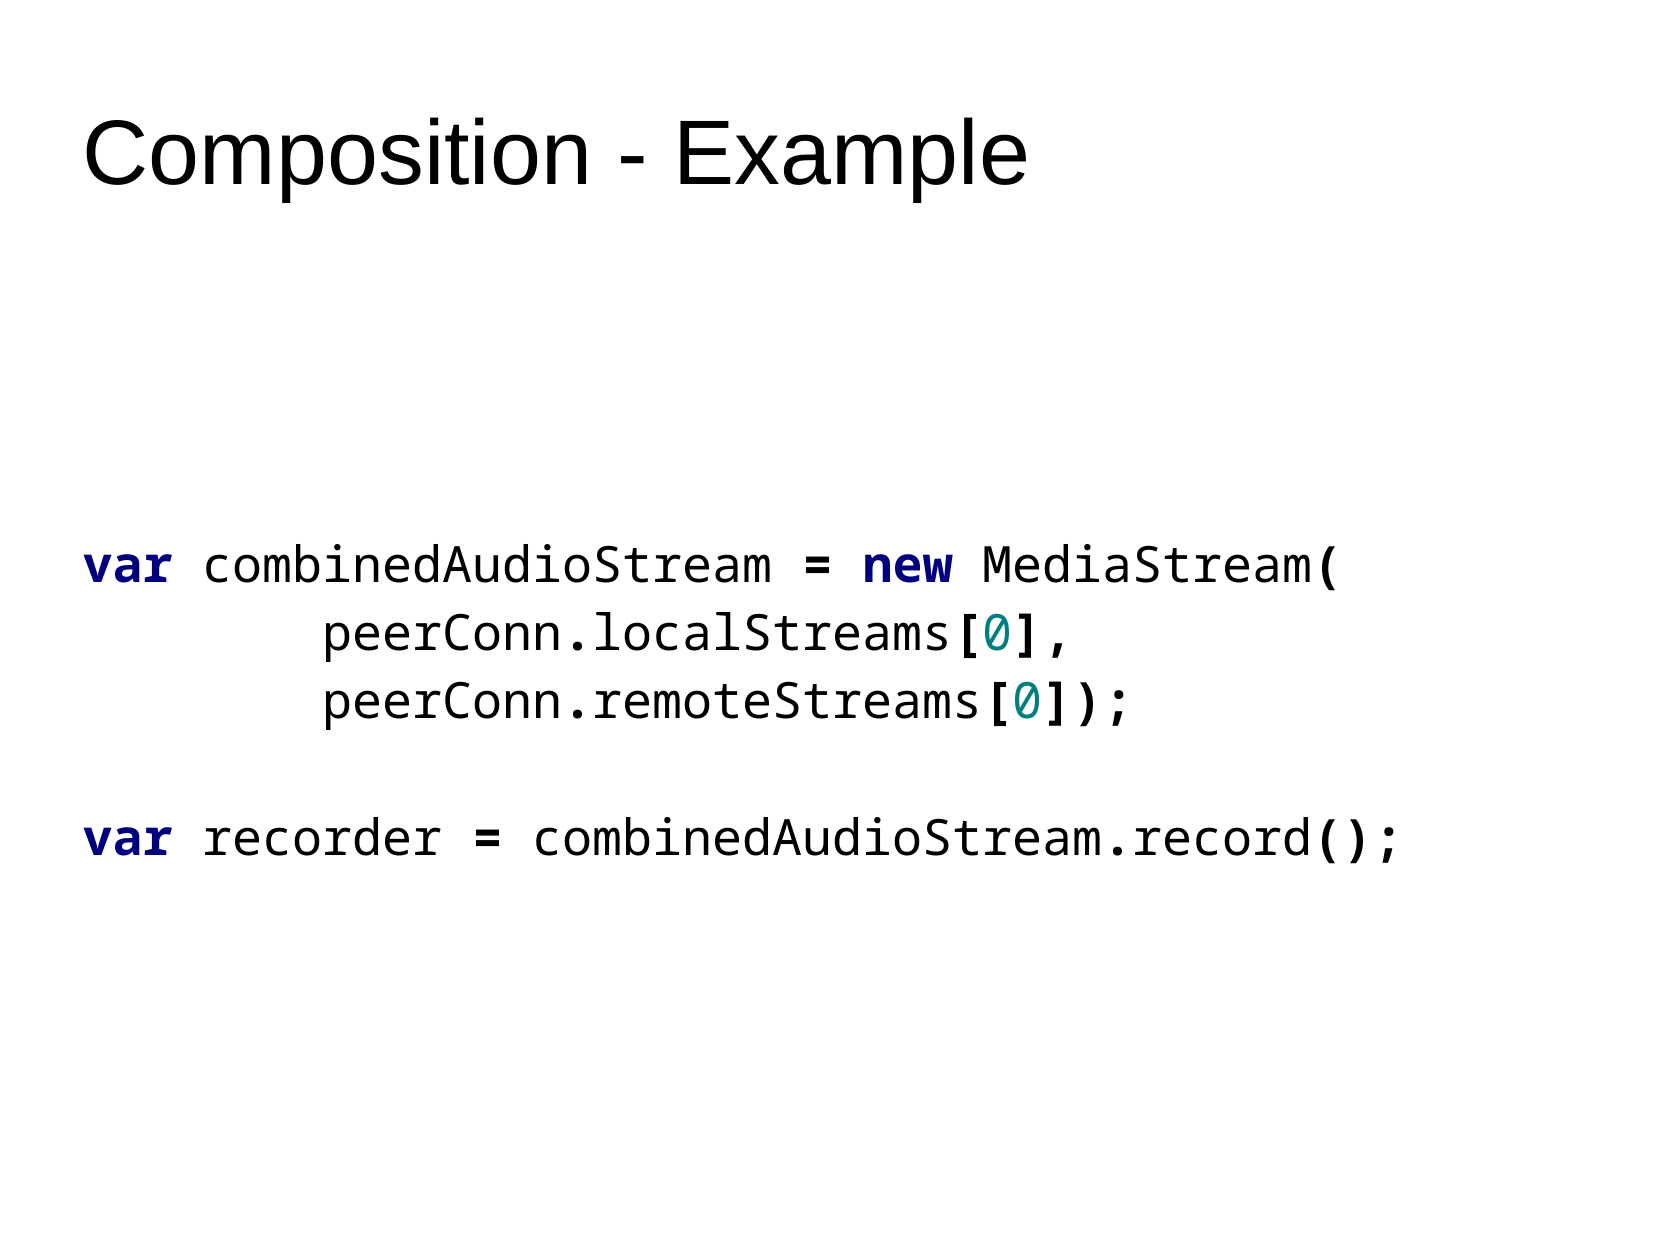

# Composition - Example
var combinedAudioStream = new MediaStream(
 peerConn.localStreams[0],
 peerConn.remoteStreams[0]);
var recorder = combinedAudioStream.record();